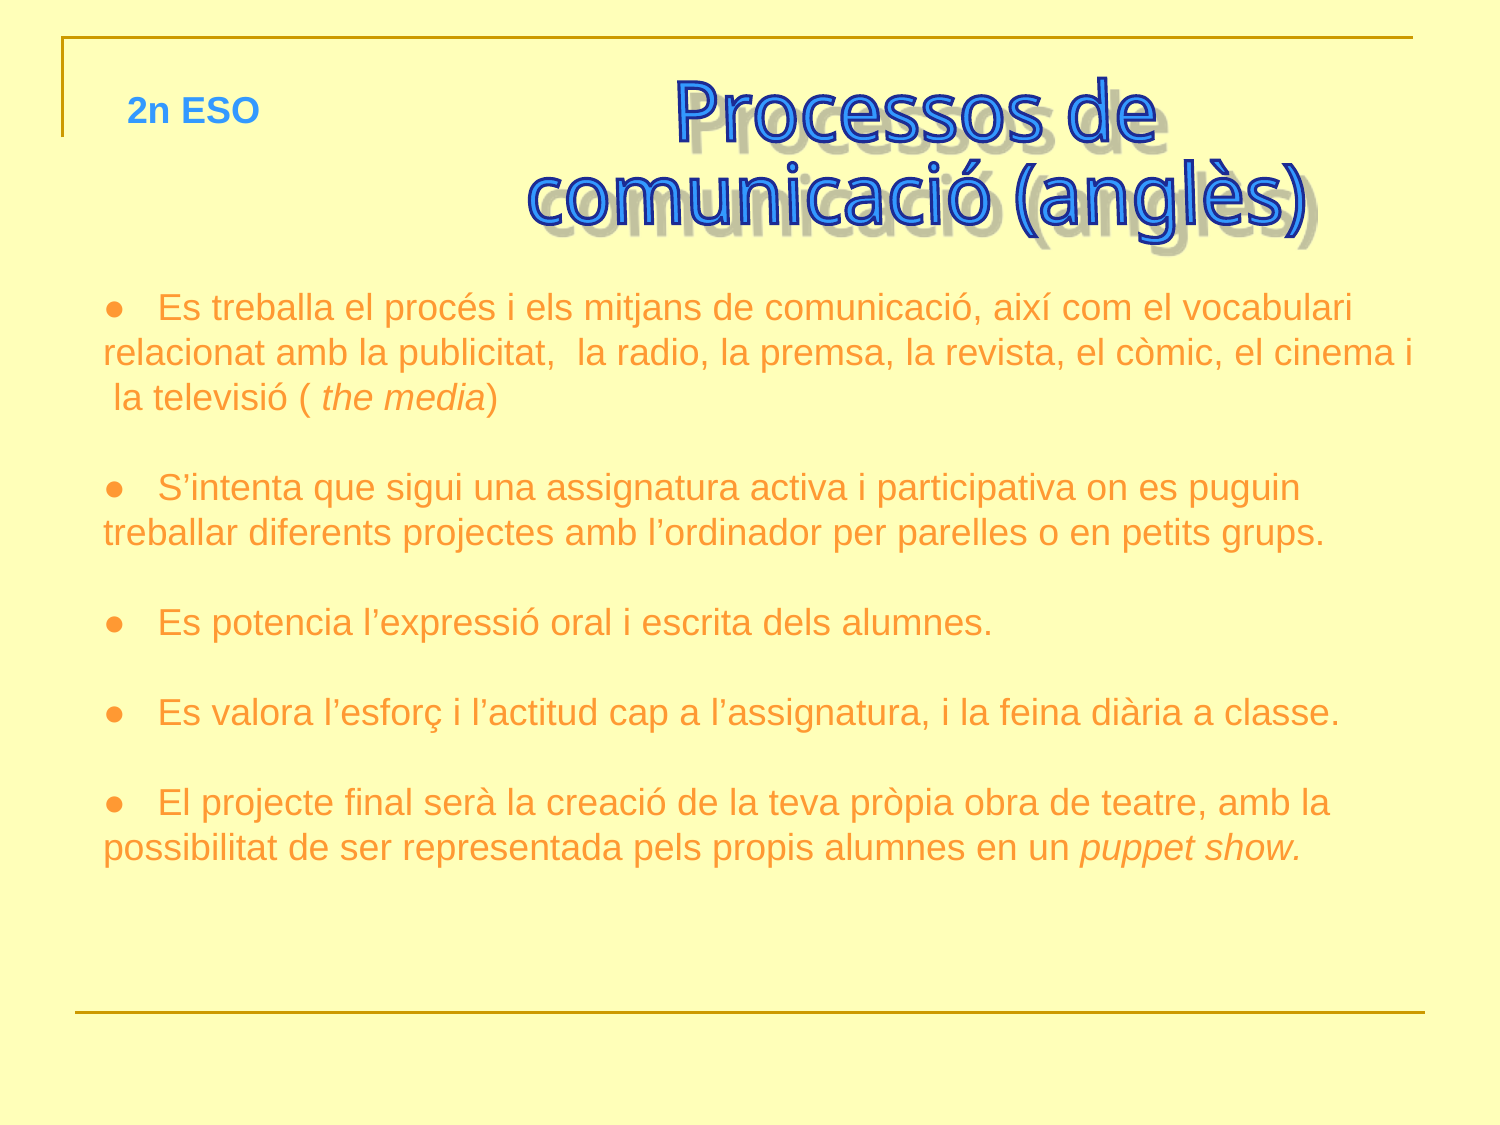

2n ESO
Processos de
comunicació (anglès)
● Es treballa el procés i els mitjans de comunicació, així com el vocabulari relacionat amb la publicitat, la radio, la premsa, la revista, el còmic, el cinema i la televisió ( the media)
● S’intenta que sigui una assignatura activa i participativa on es puguin treballar diferents projectes amb l’ordinador per parelles o en petits grups.
● Es potencia l’expressió oral i escrita dels alumnes.
● Es valora l’esforç i l’actitud cap a l’assignatura, i la feina diària a classe.
● El projecte final serà la creació de la teva pròpia obra de teatre, amb la possibilitat de ser representada pels propis alumnes en un puppet show.